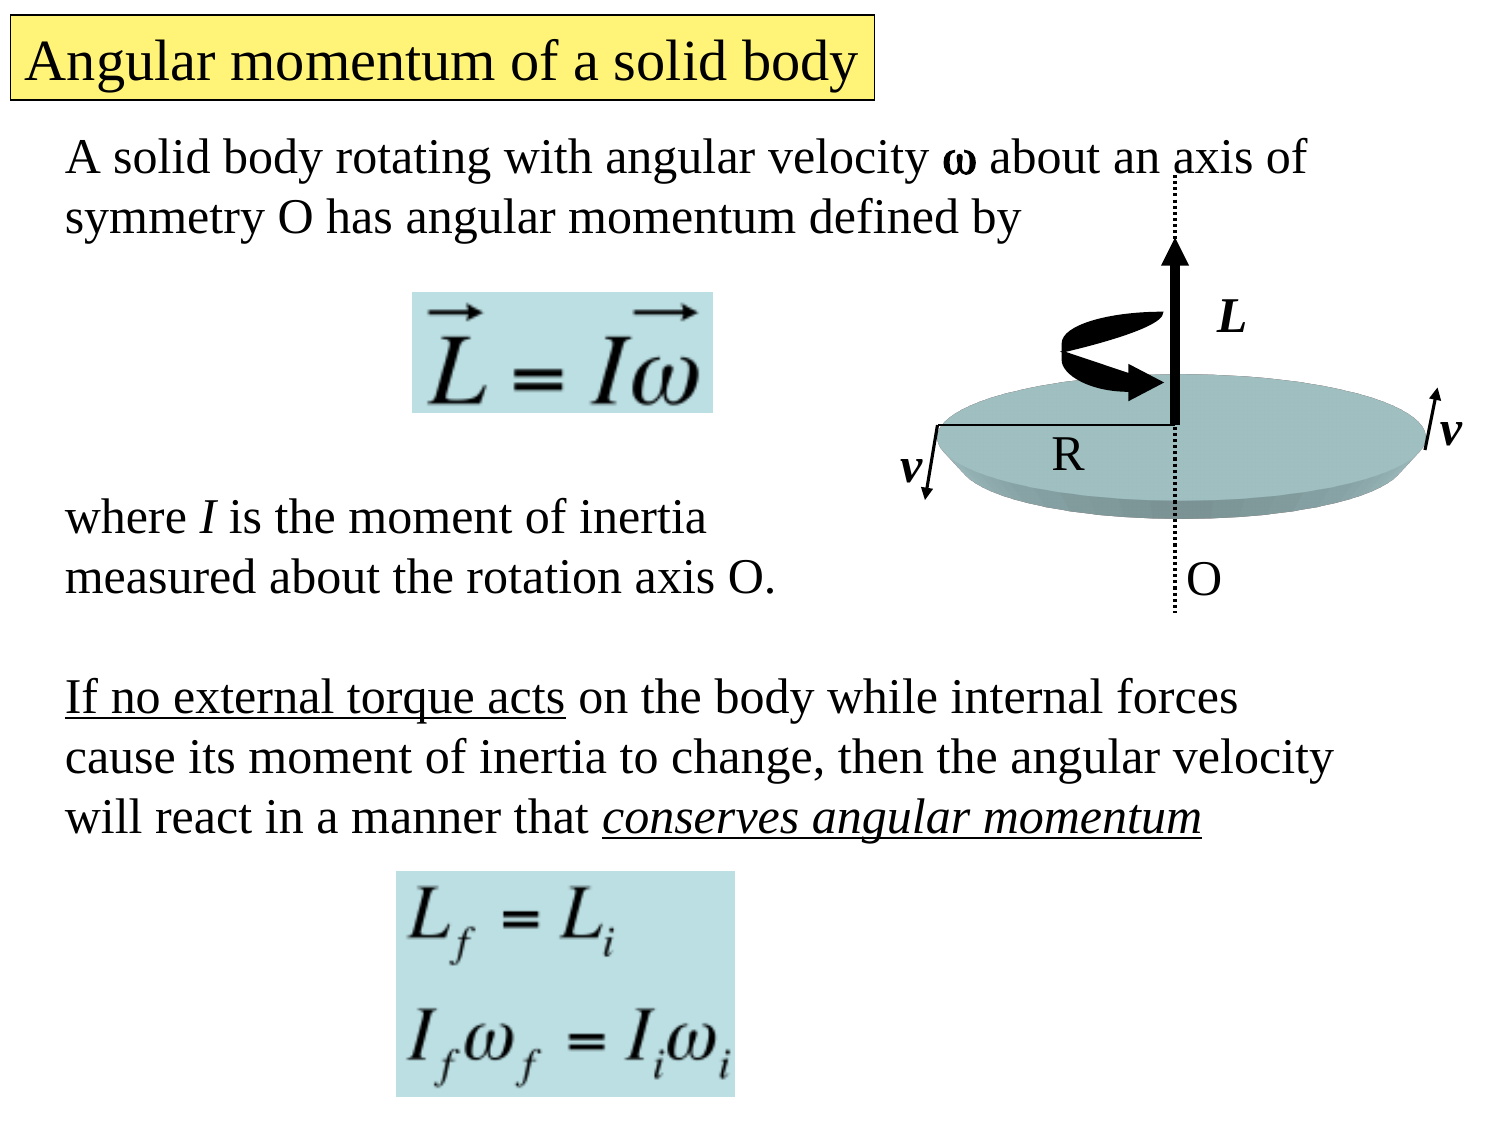

Angular momentum of a solid body
A solid body rotating with angular velocity ω about an axis of symmetry O has angular momentum defined by
where I is the moment of inertia
measured about the rotation axis O.
If no external torque acts on the body while internal forces cause its moment of inertia to change, then the angular velocity will react in a manner that conserves angular momentum
L
R
v
v
O